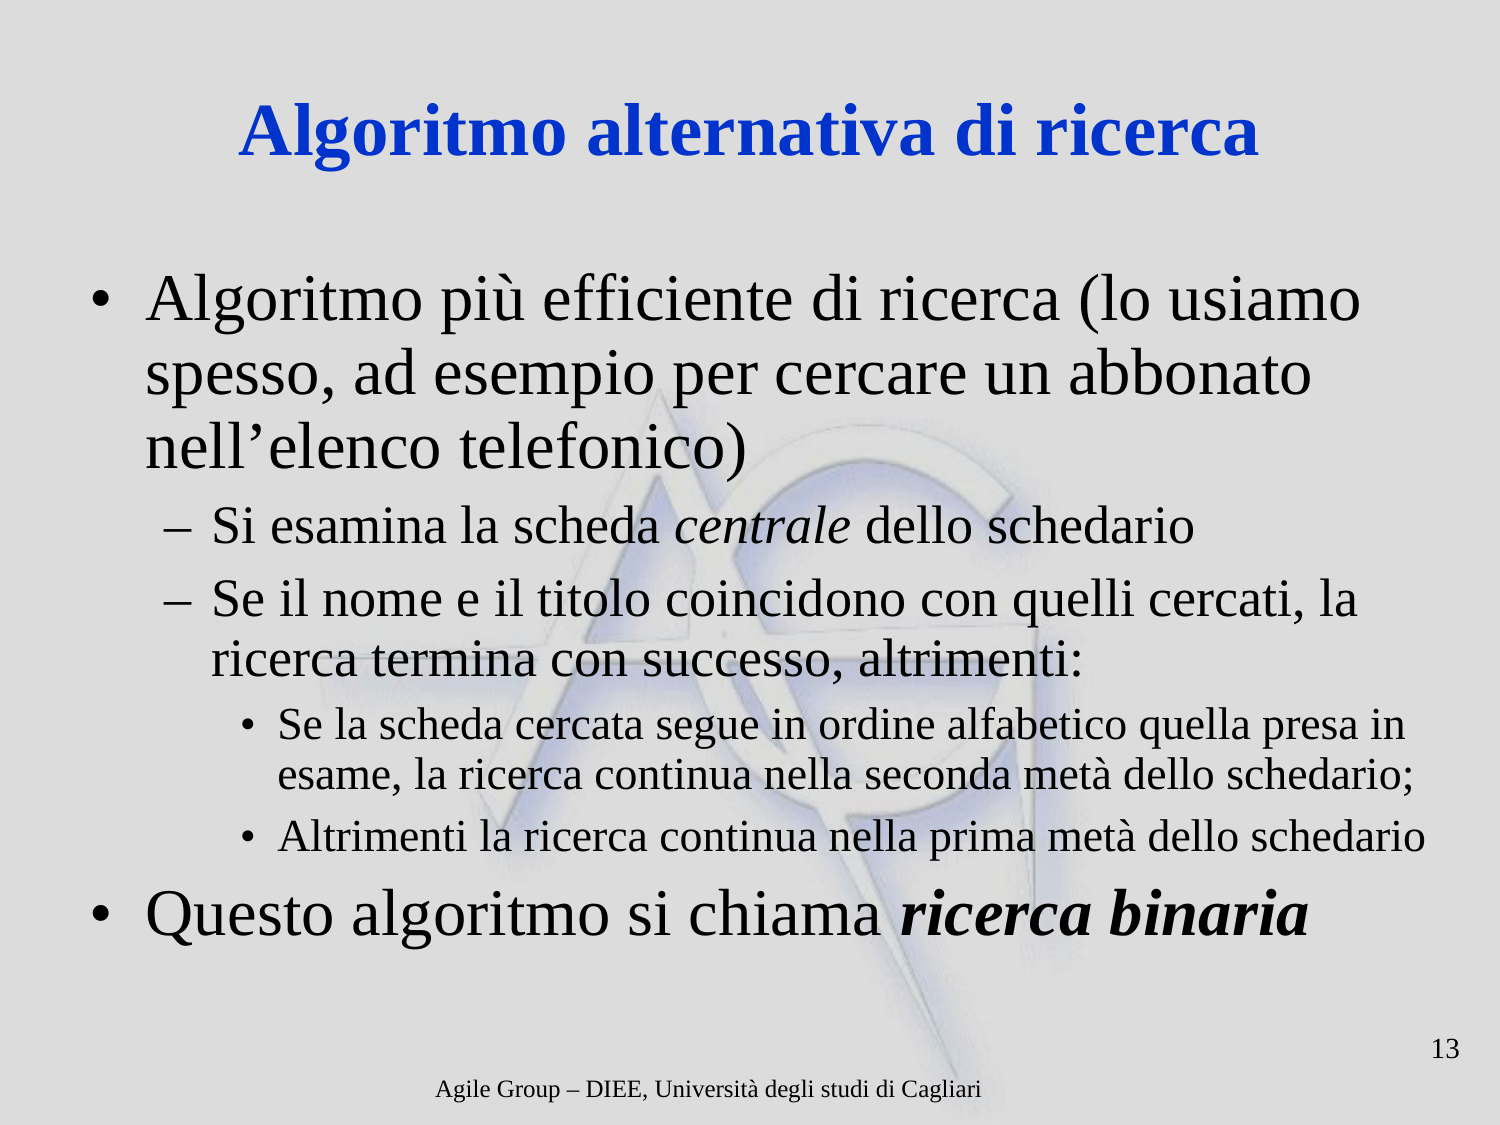

# Algoritmo alternativa di ricerca
Algoritmo più efficiente di ricerca (lo usiamo spesso, ad esempio per cercare un abbonato nell’elenco telefonico)
Si esamina la scheda centrale dello schedario
Se il nome e il titolo coincidono con quelli cercati, la ricerca termina con successo, altrimenti:
Se la scheda cercata segue in ordine alfabetico quella presa in esame, la ricerca continua nella seconda metà dello schedario;
Altrimenti la ricerca continua nella prima metà dello schedario
Questo algoritmo si chiama ricerca binaria
13